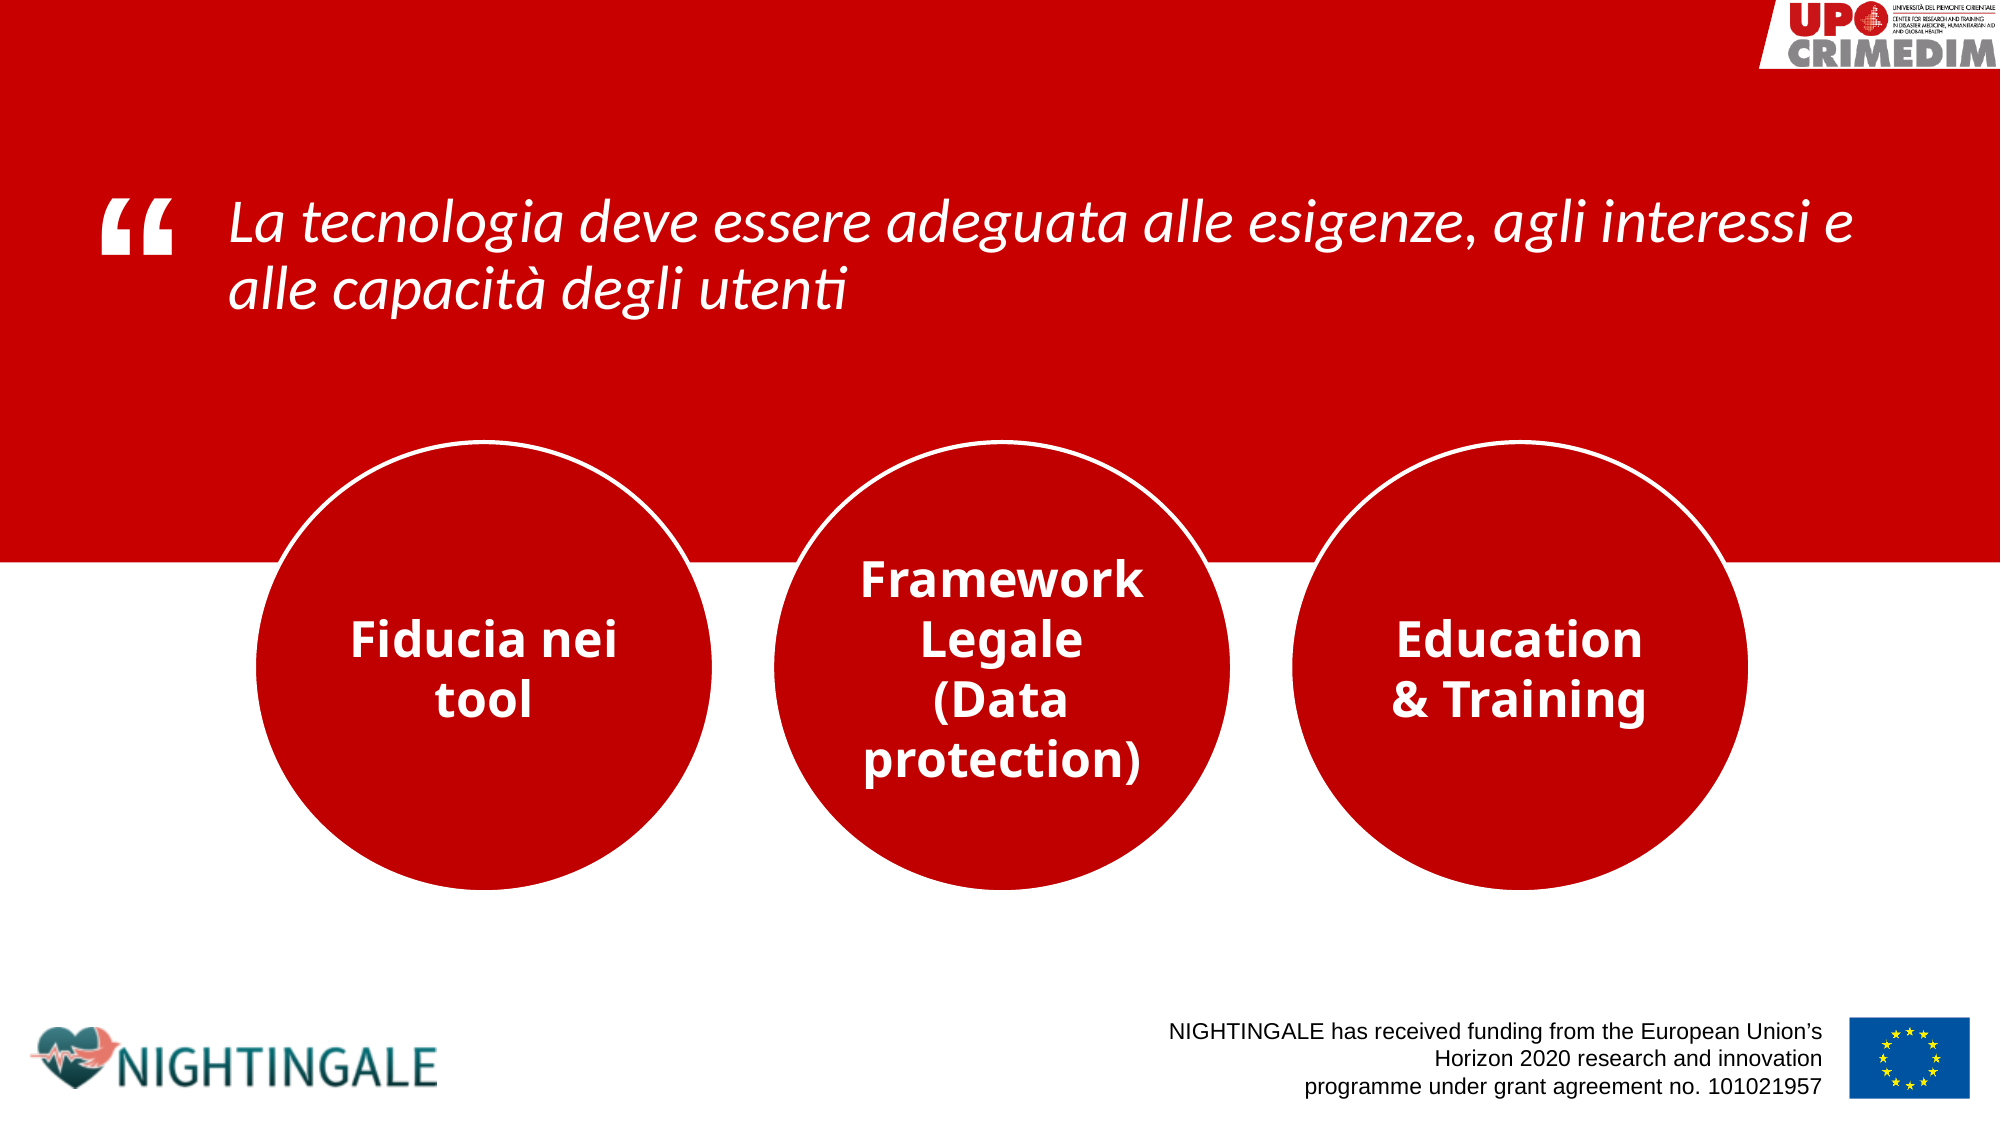

“
# La tecnologia deve essere adeguata alle esigenze, agli interessi e alle capacità degli utenti
Fiducia nei tool
Framework Legale (Data protection)
Education & Training
NIGHTINGALE has received funding from the European Union’s Horizon 2020 research and innovation
programme under grant agreement no. 101021957